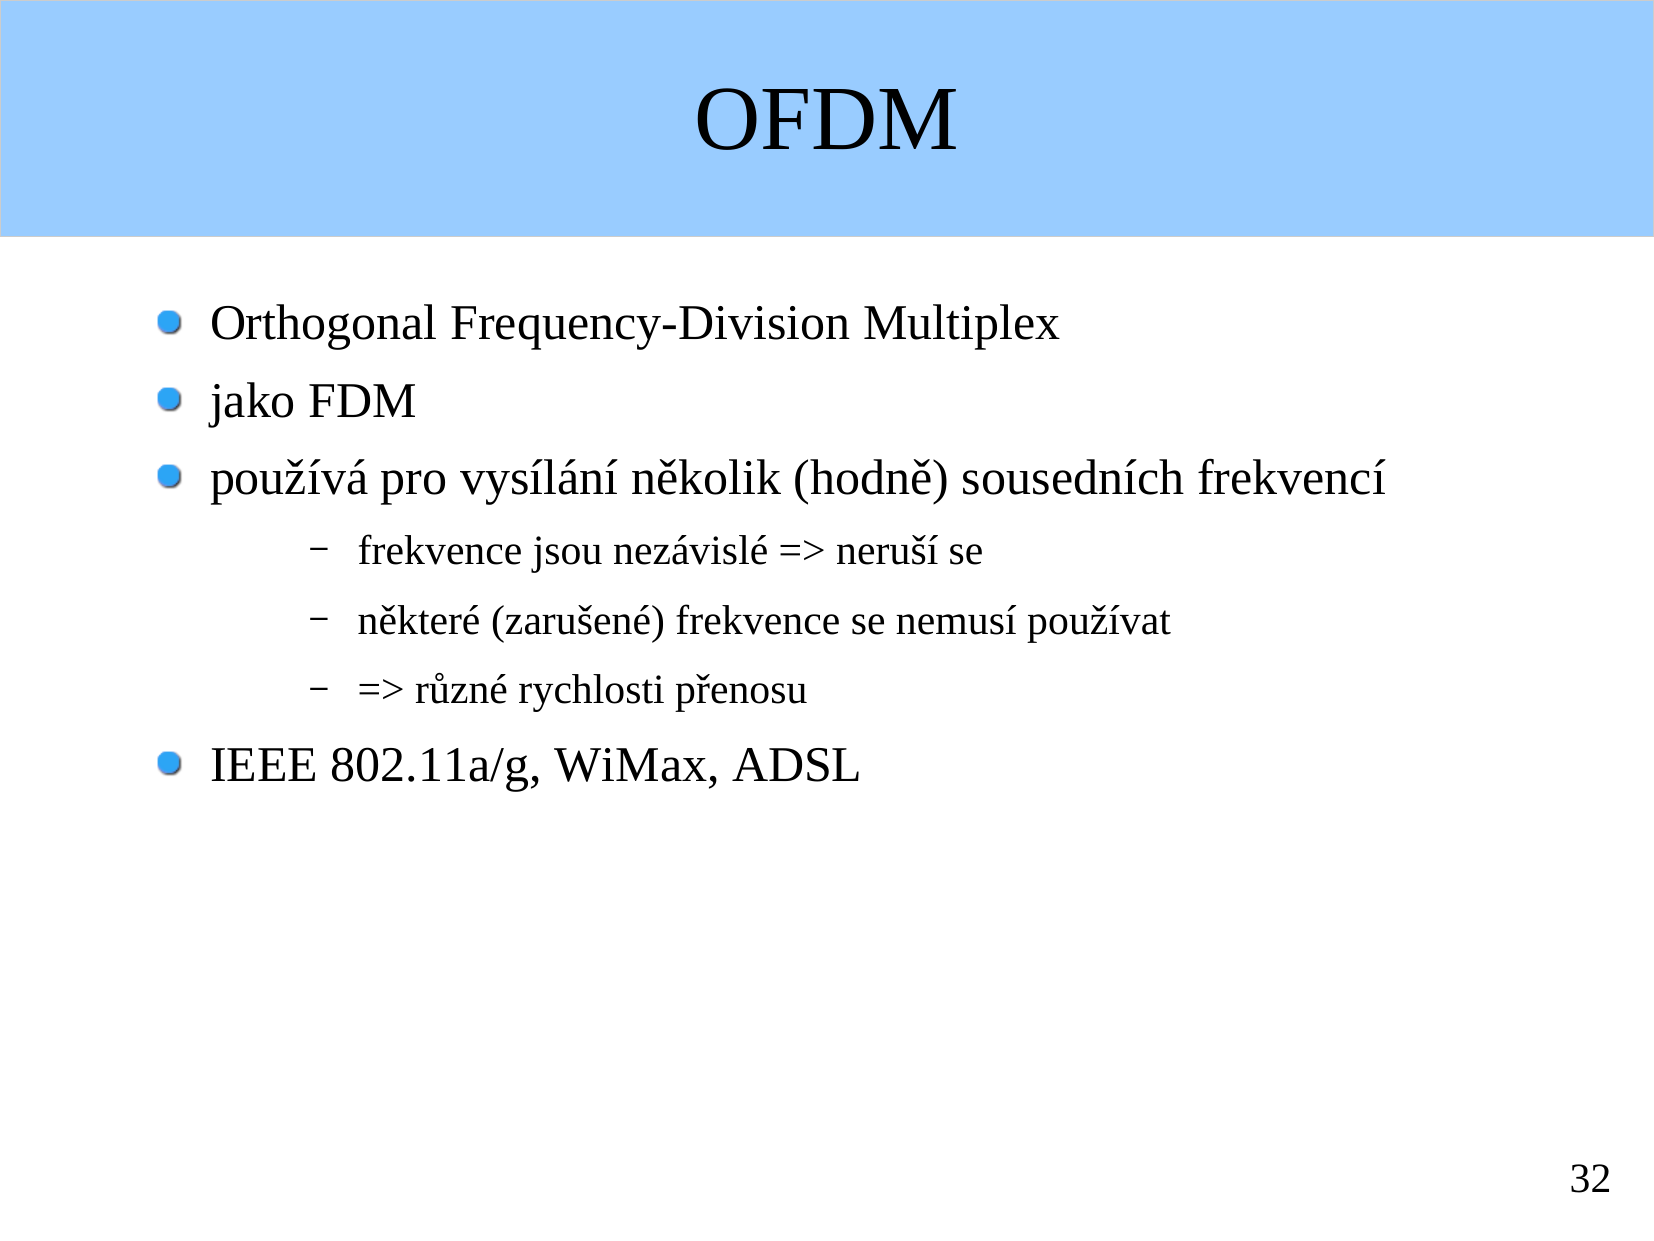

# OFDM
Orthogonal Frequency-Division Multiplex
jako FDM
používá pro vysílání několik (hodně) sousedních frekvencí
frekvence jsou nezávislé => neruší se
některé (zarušené) frekvence se nemusí používat
=> různé rychlosti přenosu
IEEE 802.11a/g, WiMax, ADSL